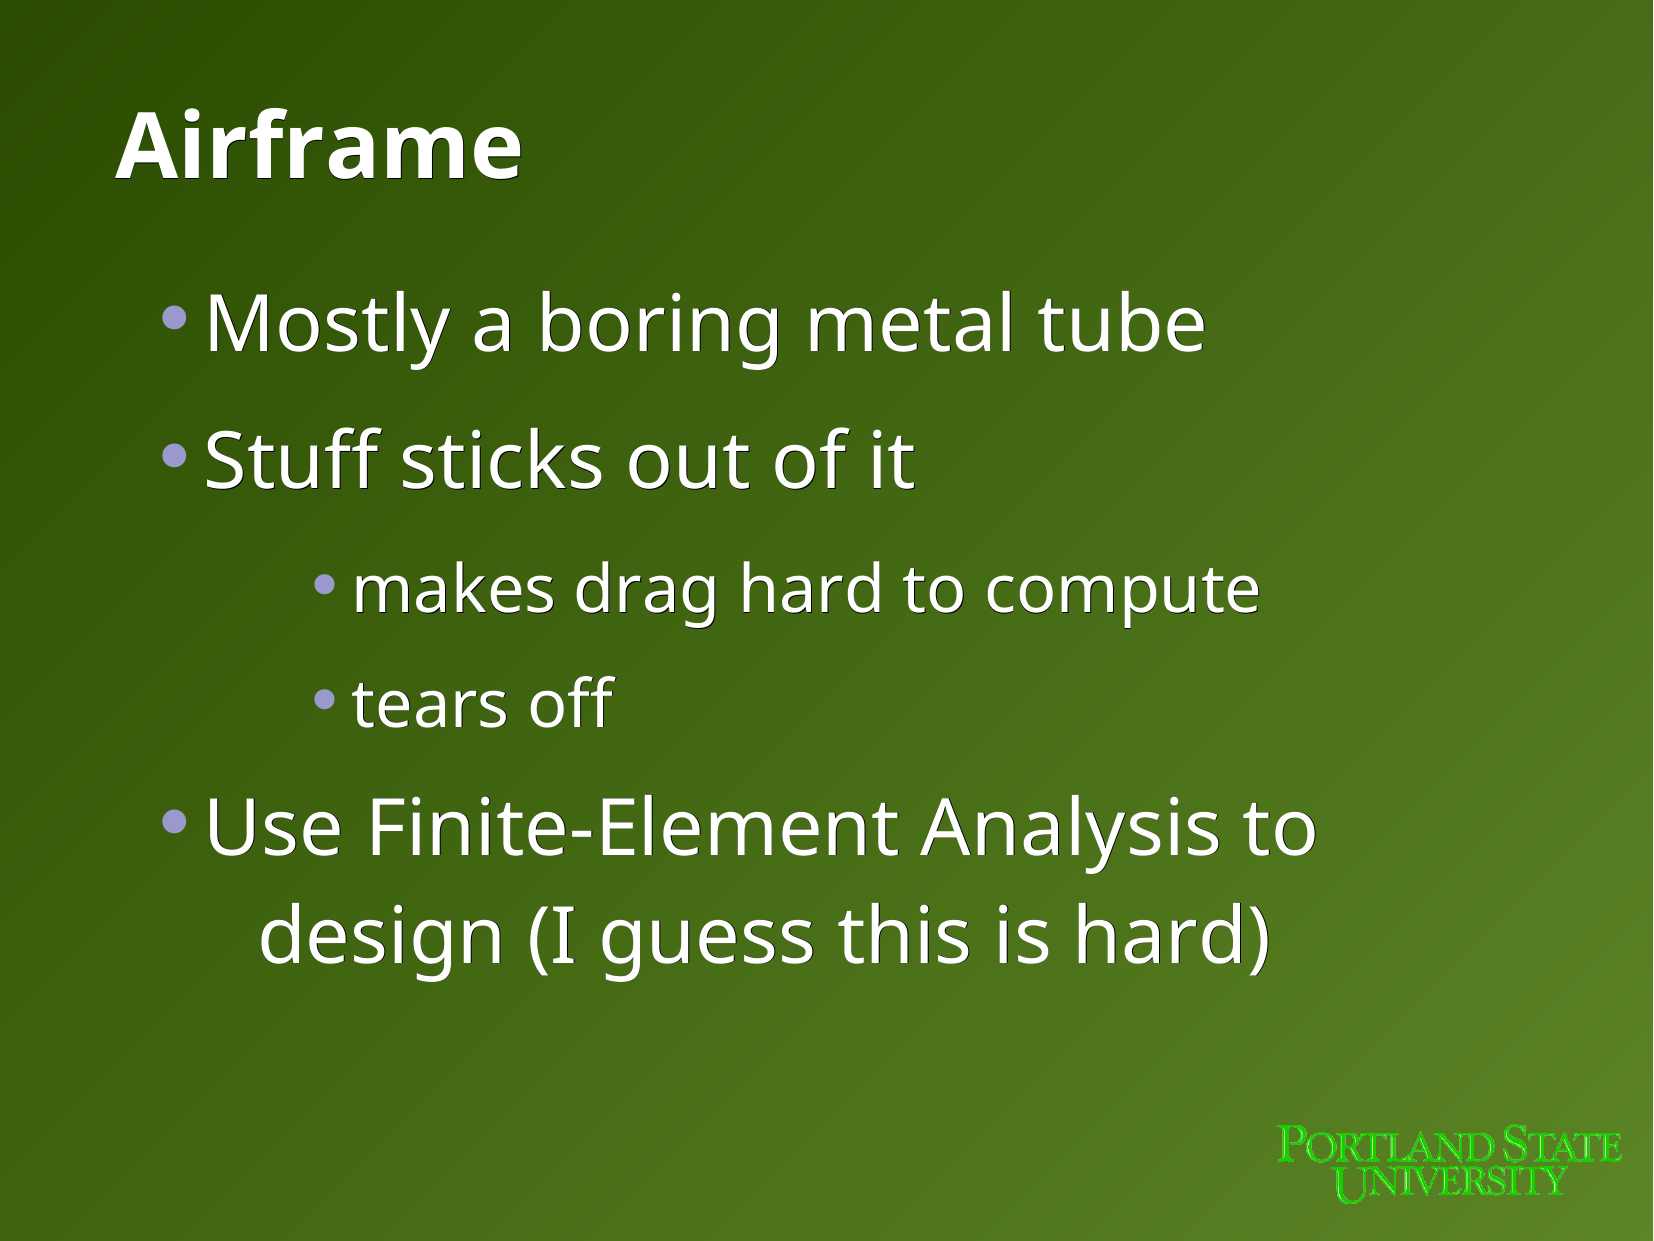

# Airframe
Mostly a boring metal tube
Stuff sticks out of it
makes drag hard to compute
tears off
Use Finite-Element Analysis to
design (I guess this is hard)